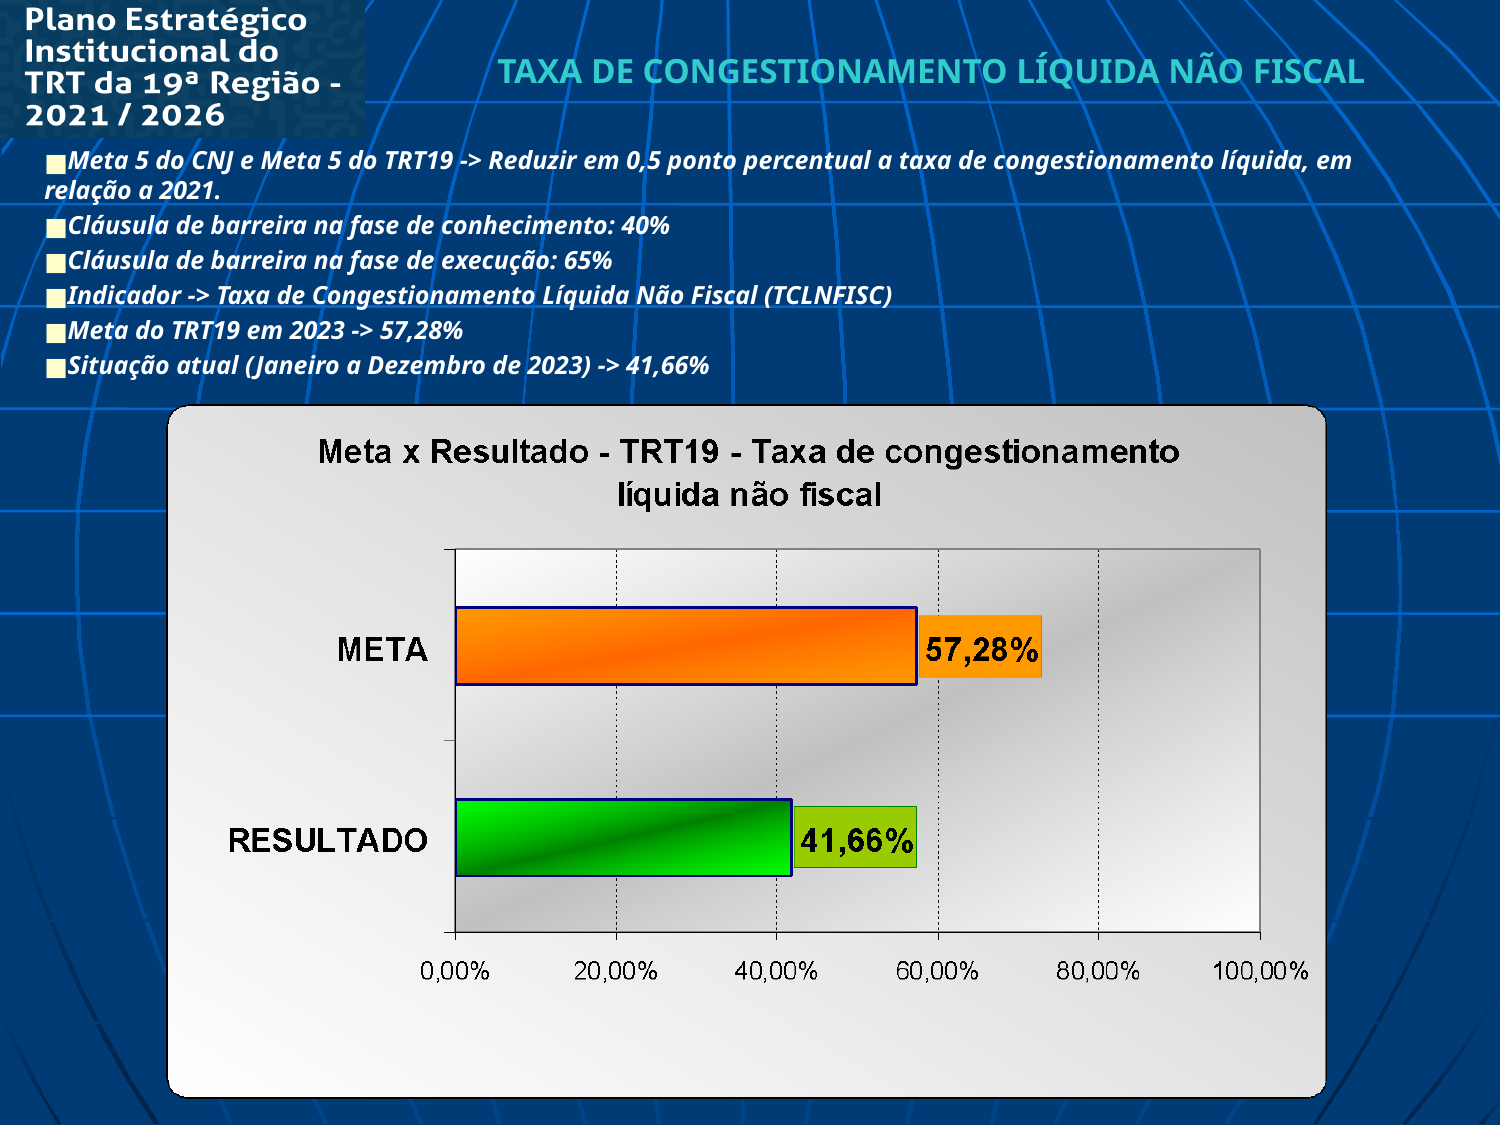

TAXA DE CONGESTIONAMENTO LÍQUIDA NÃO FISCAL
Meta 5 do CNJ e Meta 5 do TRT19 -> Reduzir em 0,5 ponto percentual a taxa de congestionamento líquida, em relação a 2021.
Cláusula de barreira na fase de conhecimento: 40%
Cláusula de barreira na fase de execução: 65%
Indicador -> Taxa de Congestionamento Líquida Não Fiscal (TCLNFISC)
Meta do TRT19 em 2023 -> 57,28%
Situação atual (Janeiro a Dezembro de 2023) -> 41,66%